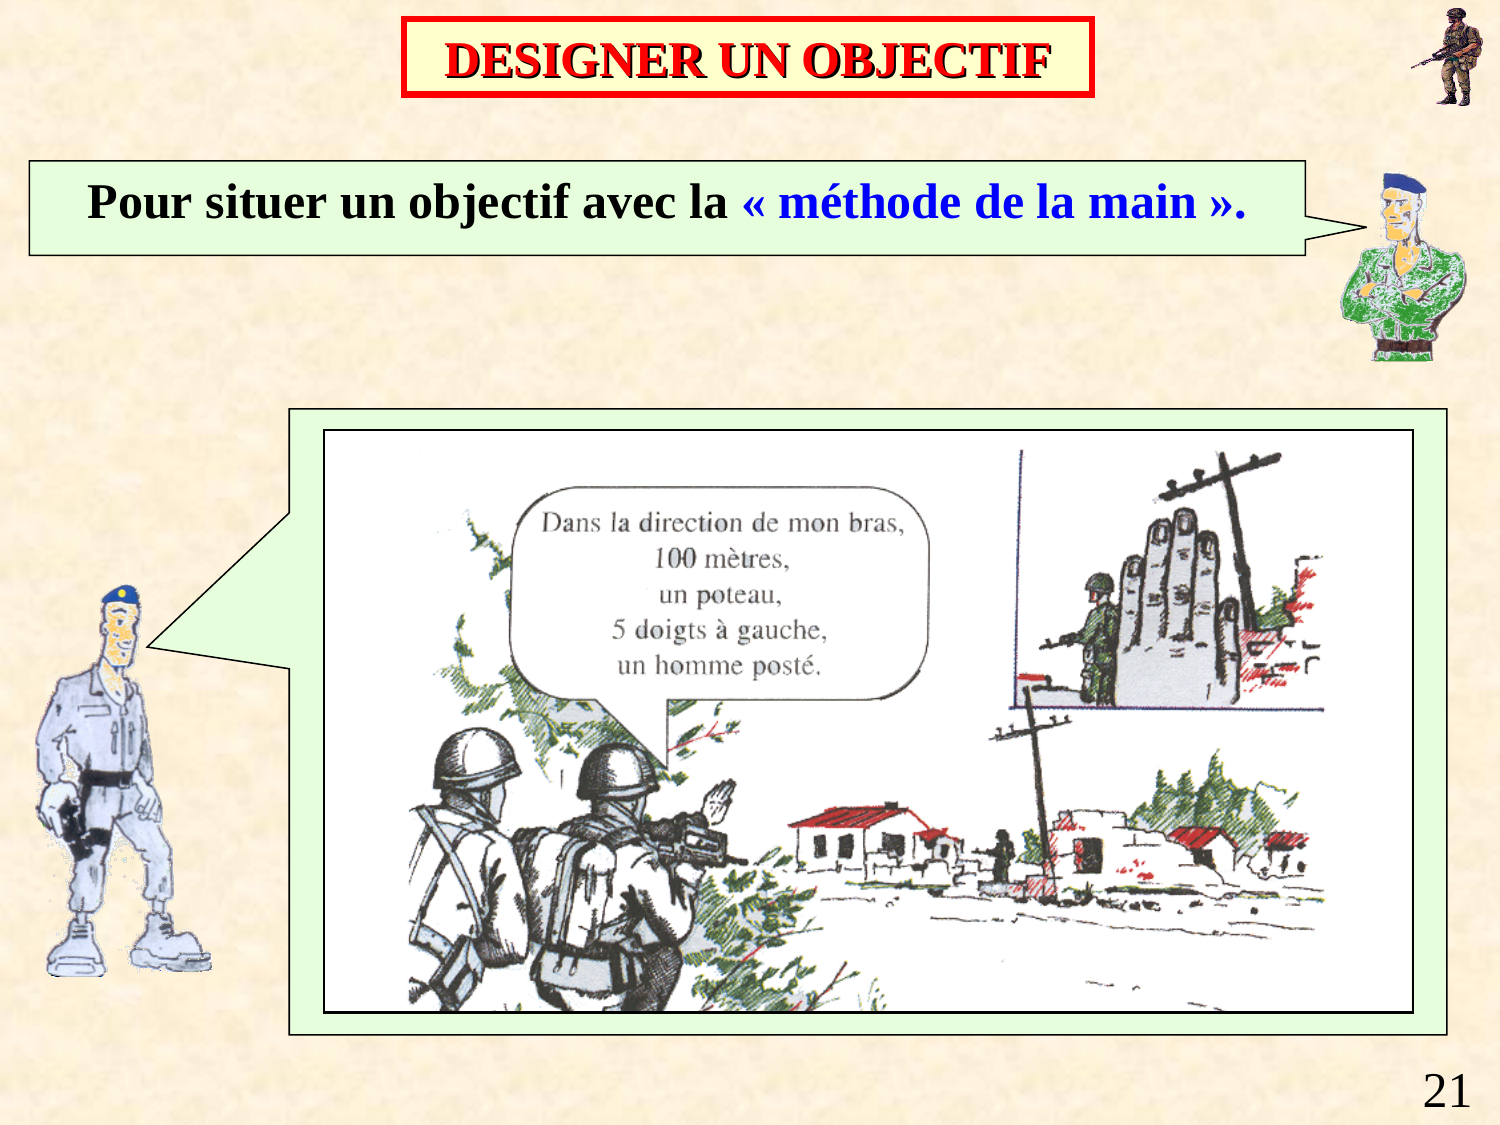

DESIGNER UN OBJECTIF
Pour situer un objectif avec la « méthode de la main ».
21